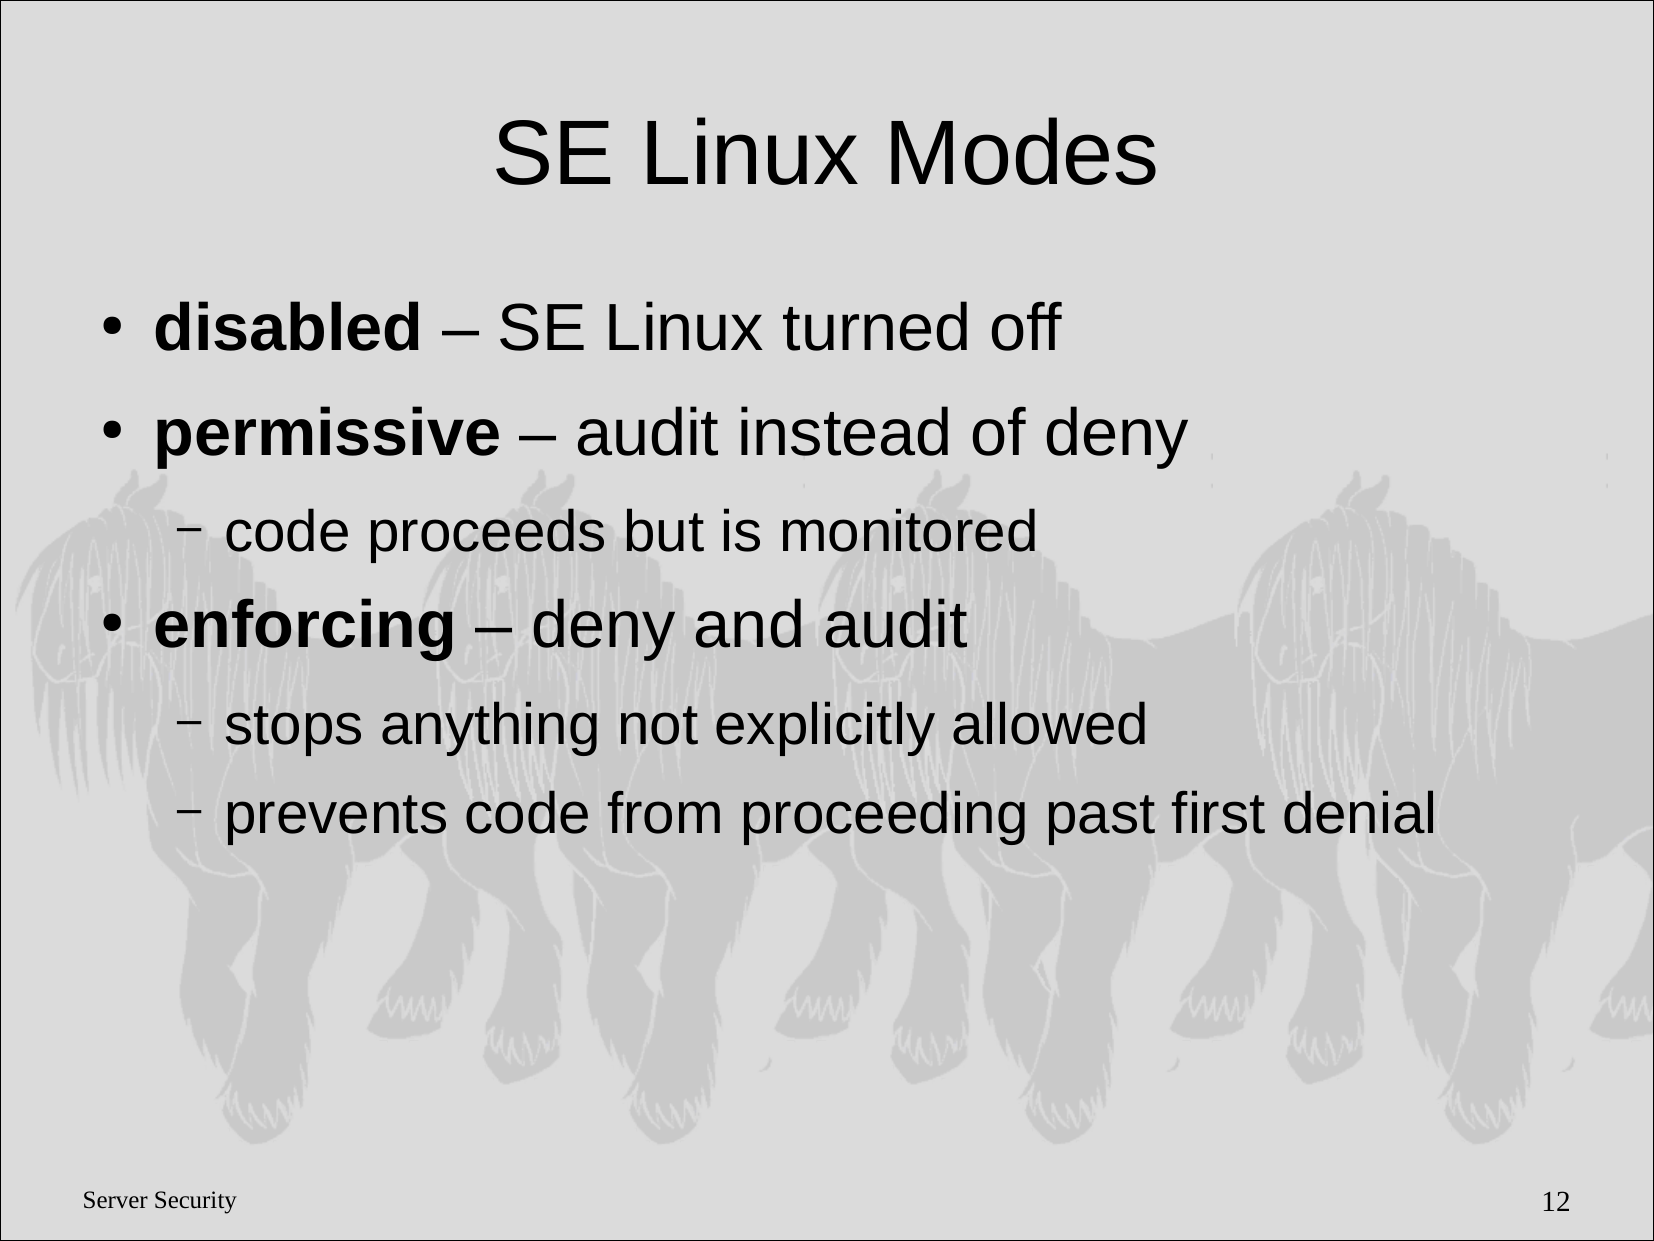

# SE Linux Modes
disabled – SE Linux turned off
permissive – audit instead of deny
code proceeds but is monitored
enforcing – deny and audit
stops anything not explicitly allowed
prevents code from proceeding past first denial